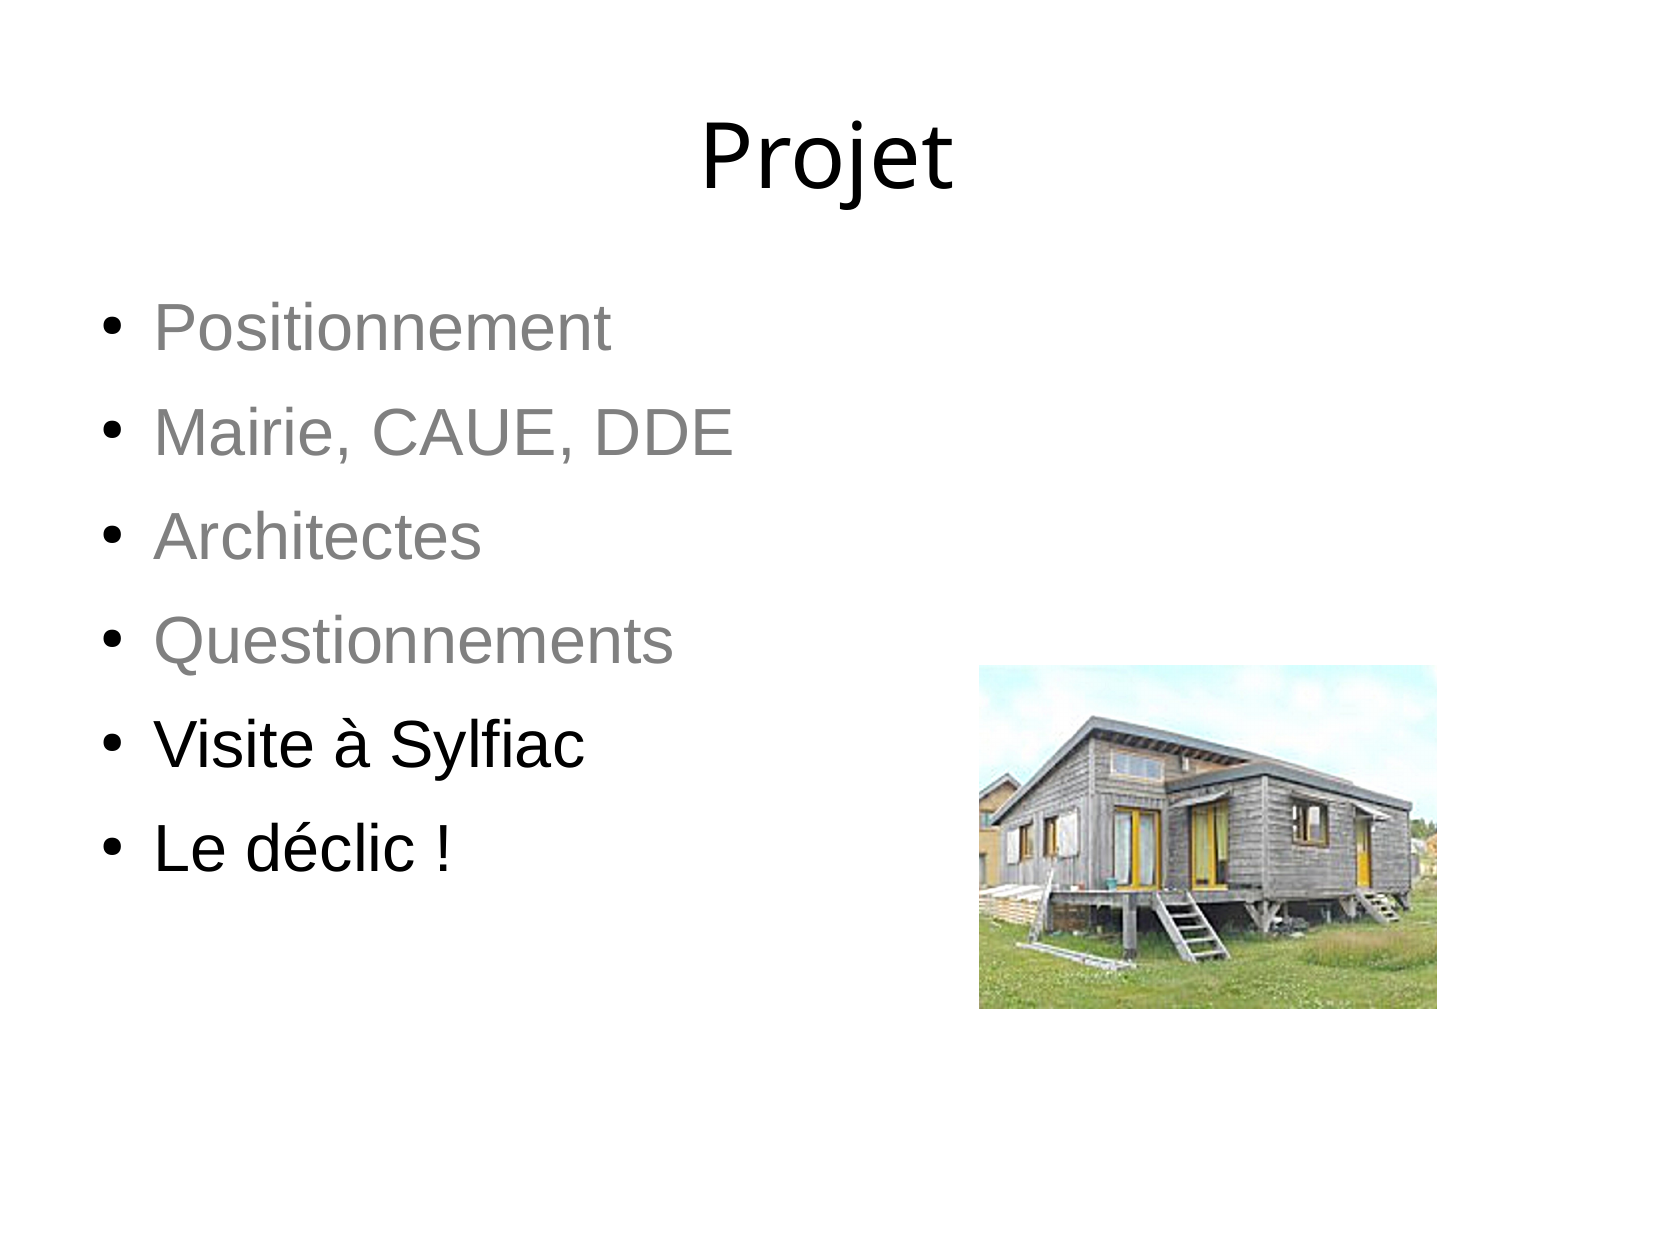

# Projet
Positionnement
Mairie, CAUE, DDE
Architectes
Questionnements
Visite à Sylfiac
Le déclic !